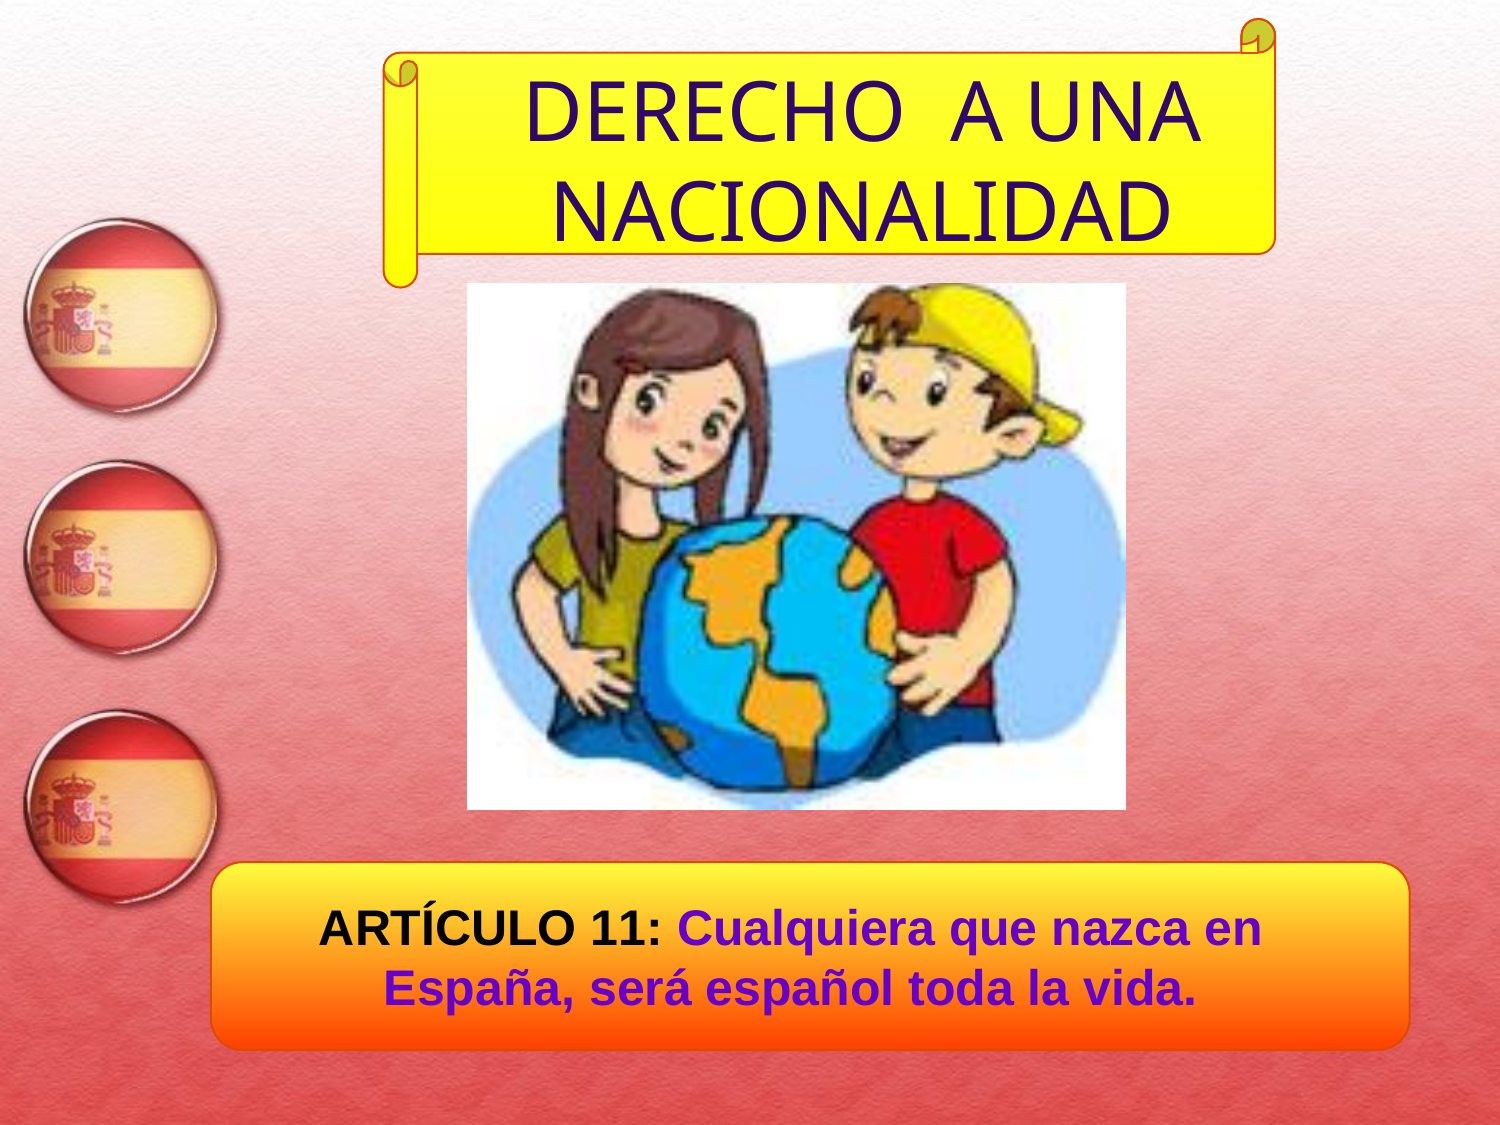

DERECHO A UNA NACIONALIDAD
ARTÍCULO 11: Cualquiera que nazca en España, será español toda la vida.
34